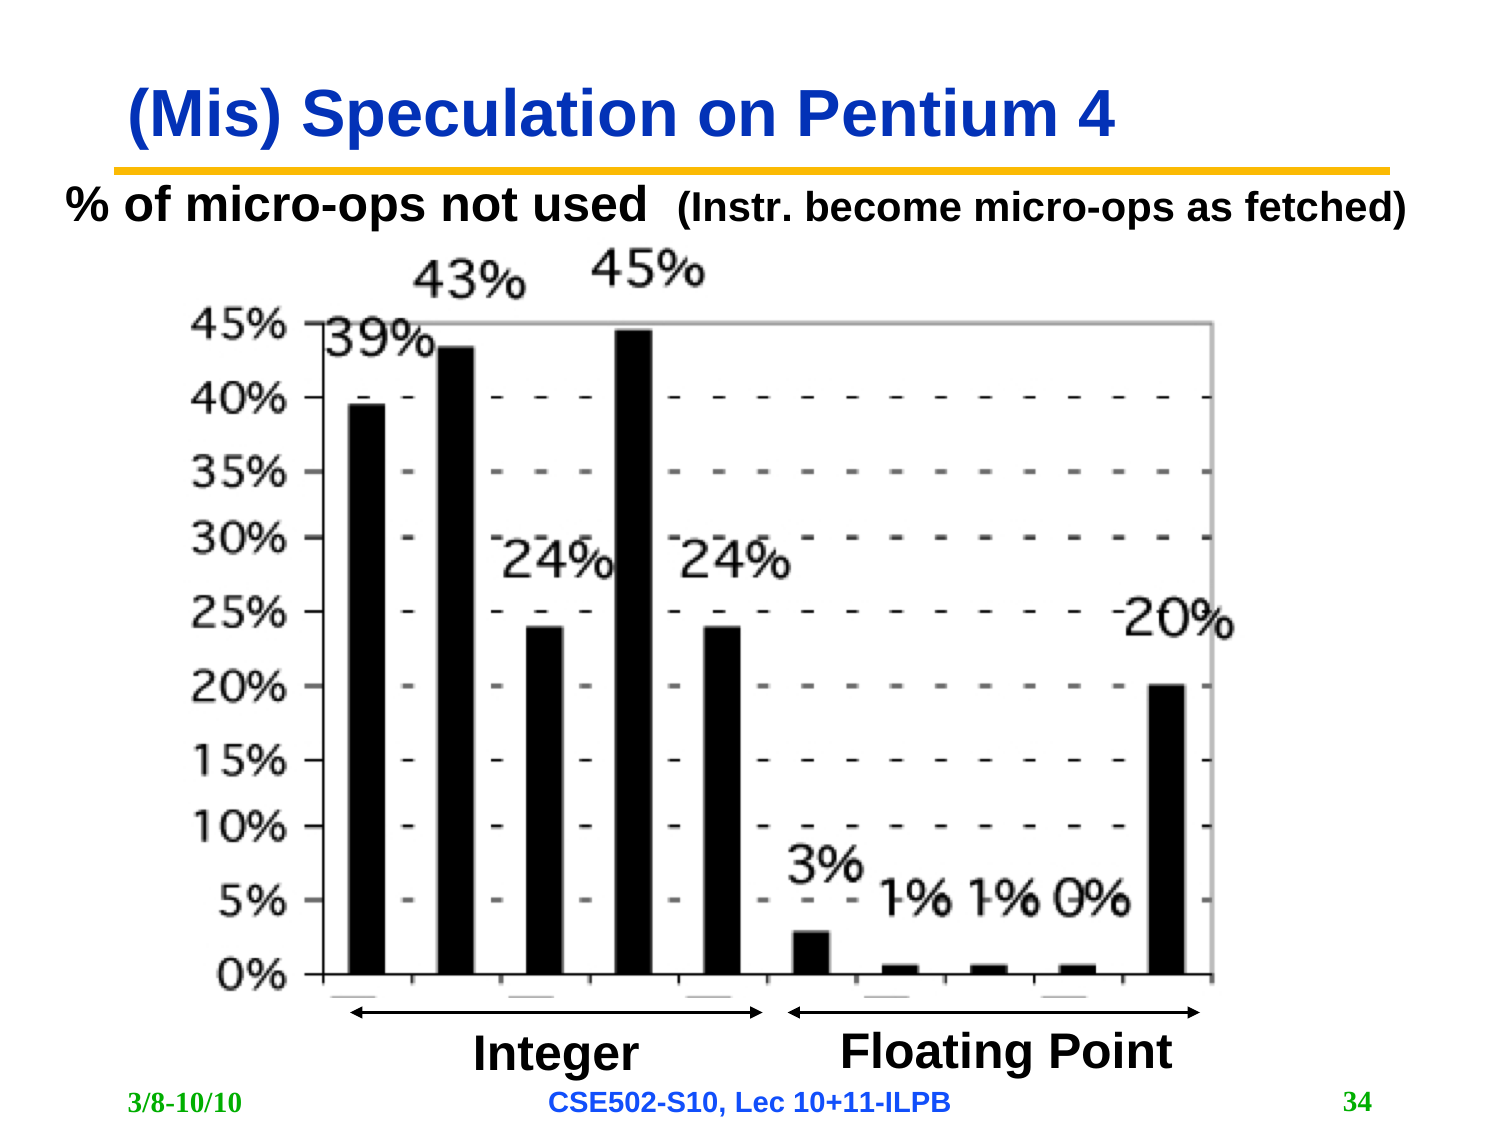

# (Mis) Speculation on Pentium 4
% of micro-ops not used (Instr. become micro-ops as fetched)
Floating Point
Integer
3/8-10/10
CSE502-S10, Lec 10+11-ILPB